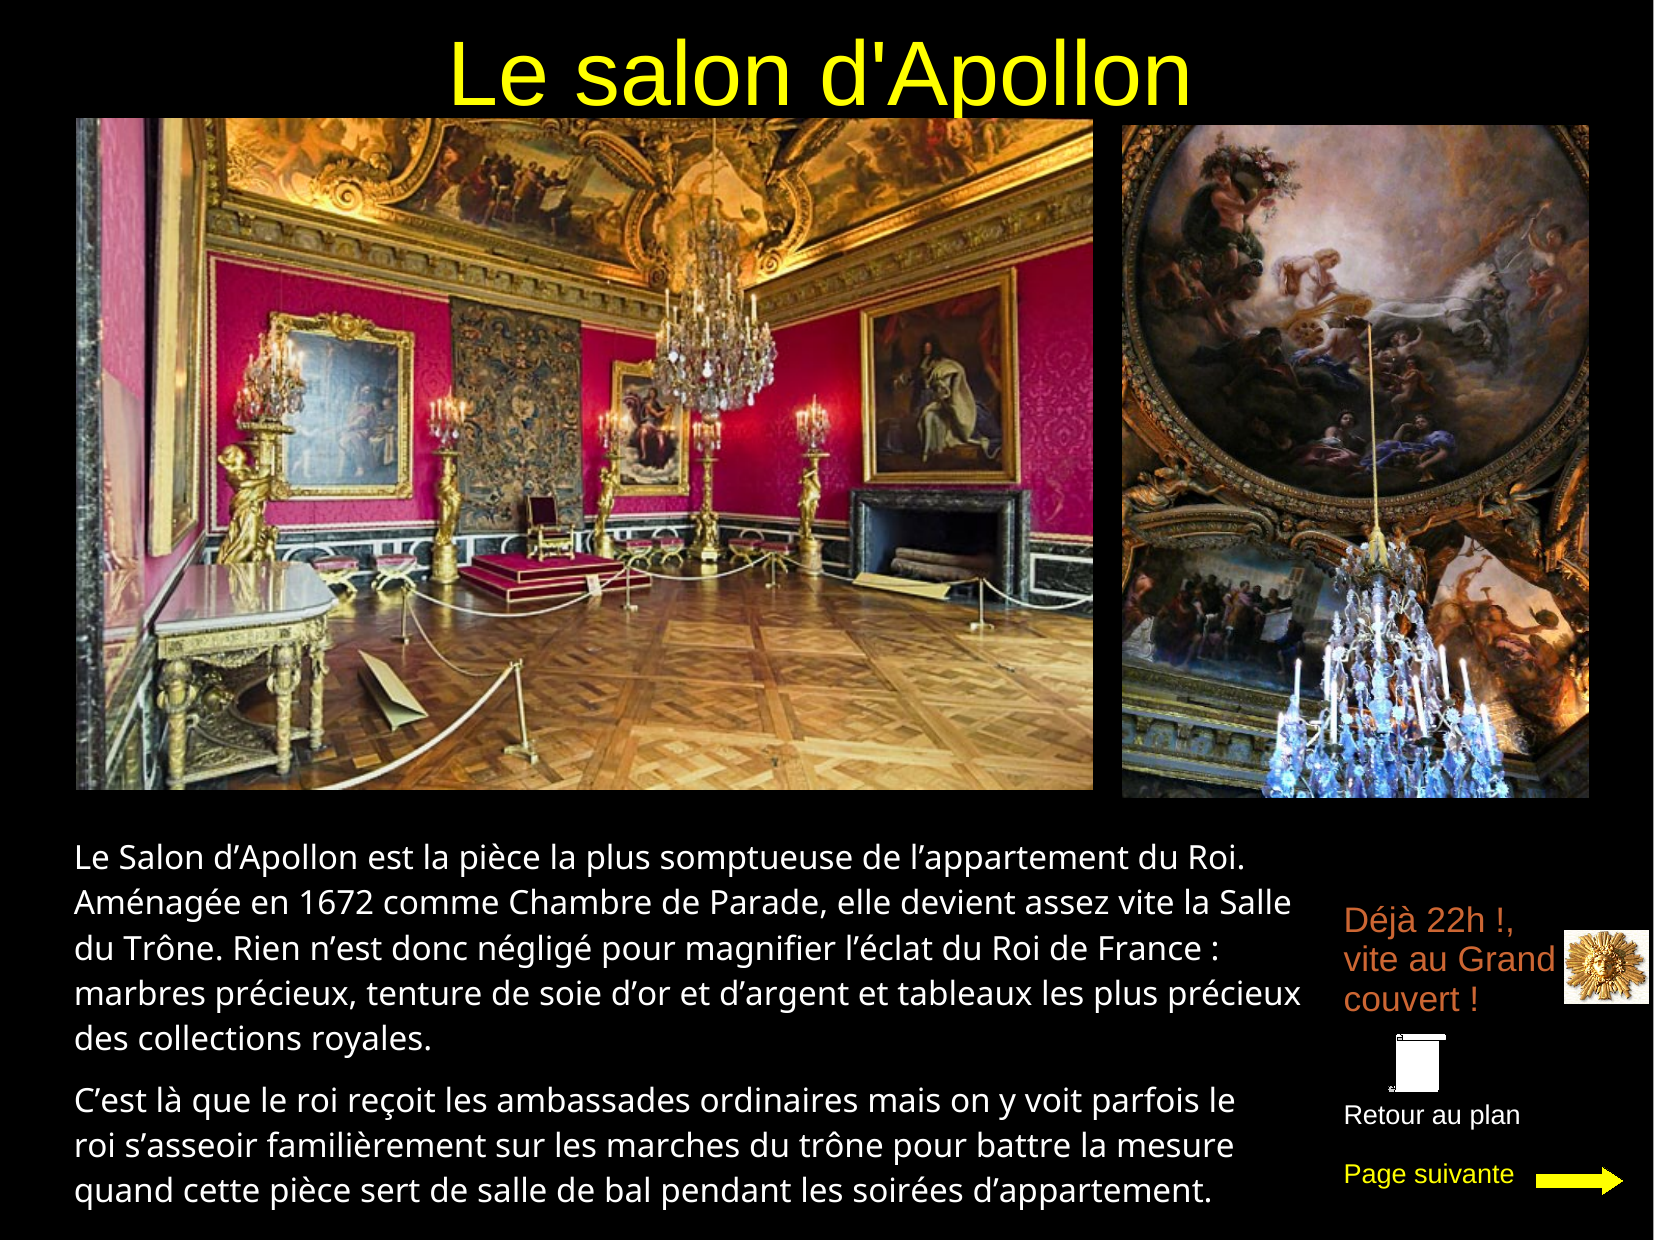

# Le salon d'Apollon
Le Salon d’Apollon est la pièce la plus somptueuse de l’appartement du Roi. Aménagée en 1672 comme Chambre de Parade, elle devient assez vite la Salle du Trône. Rien n’est donc négligé pour magnifier l’éclat du Roi de France : marbres précieux, tenture de soie d’or et d’argent et tableaux les plus précieux des collections royales.
Déjà 22h !, vite au Grand couvert !
C’est là que le roi reçoit les ambassades ordinaires mais on y voit parfois le roi s’asseoir familièrement sur les marches du trône pour battre la mesure quand cette pièce sert de salle de bal pendant les soirées d’appartement.
Retour au plan
Page suivante